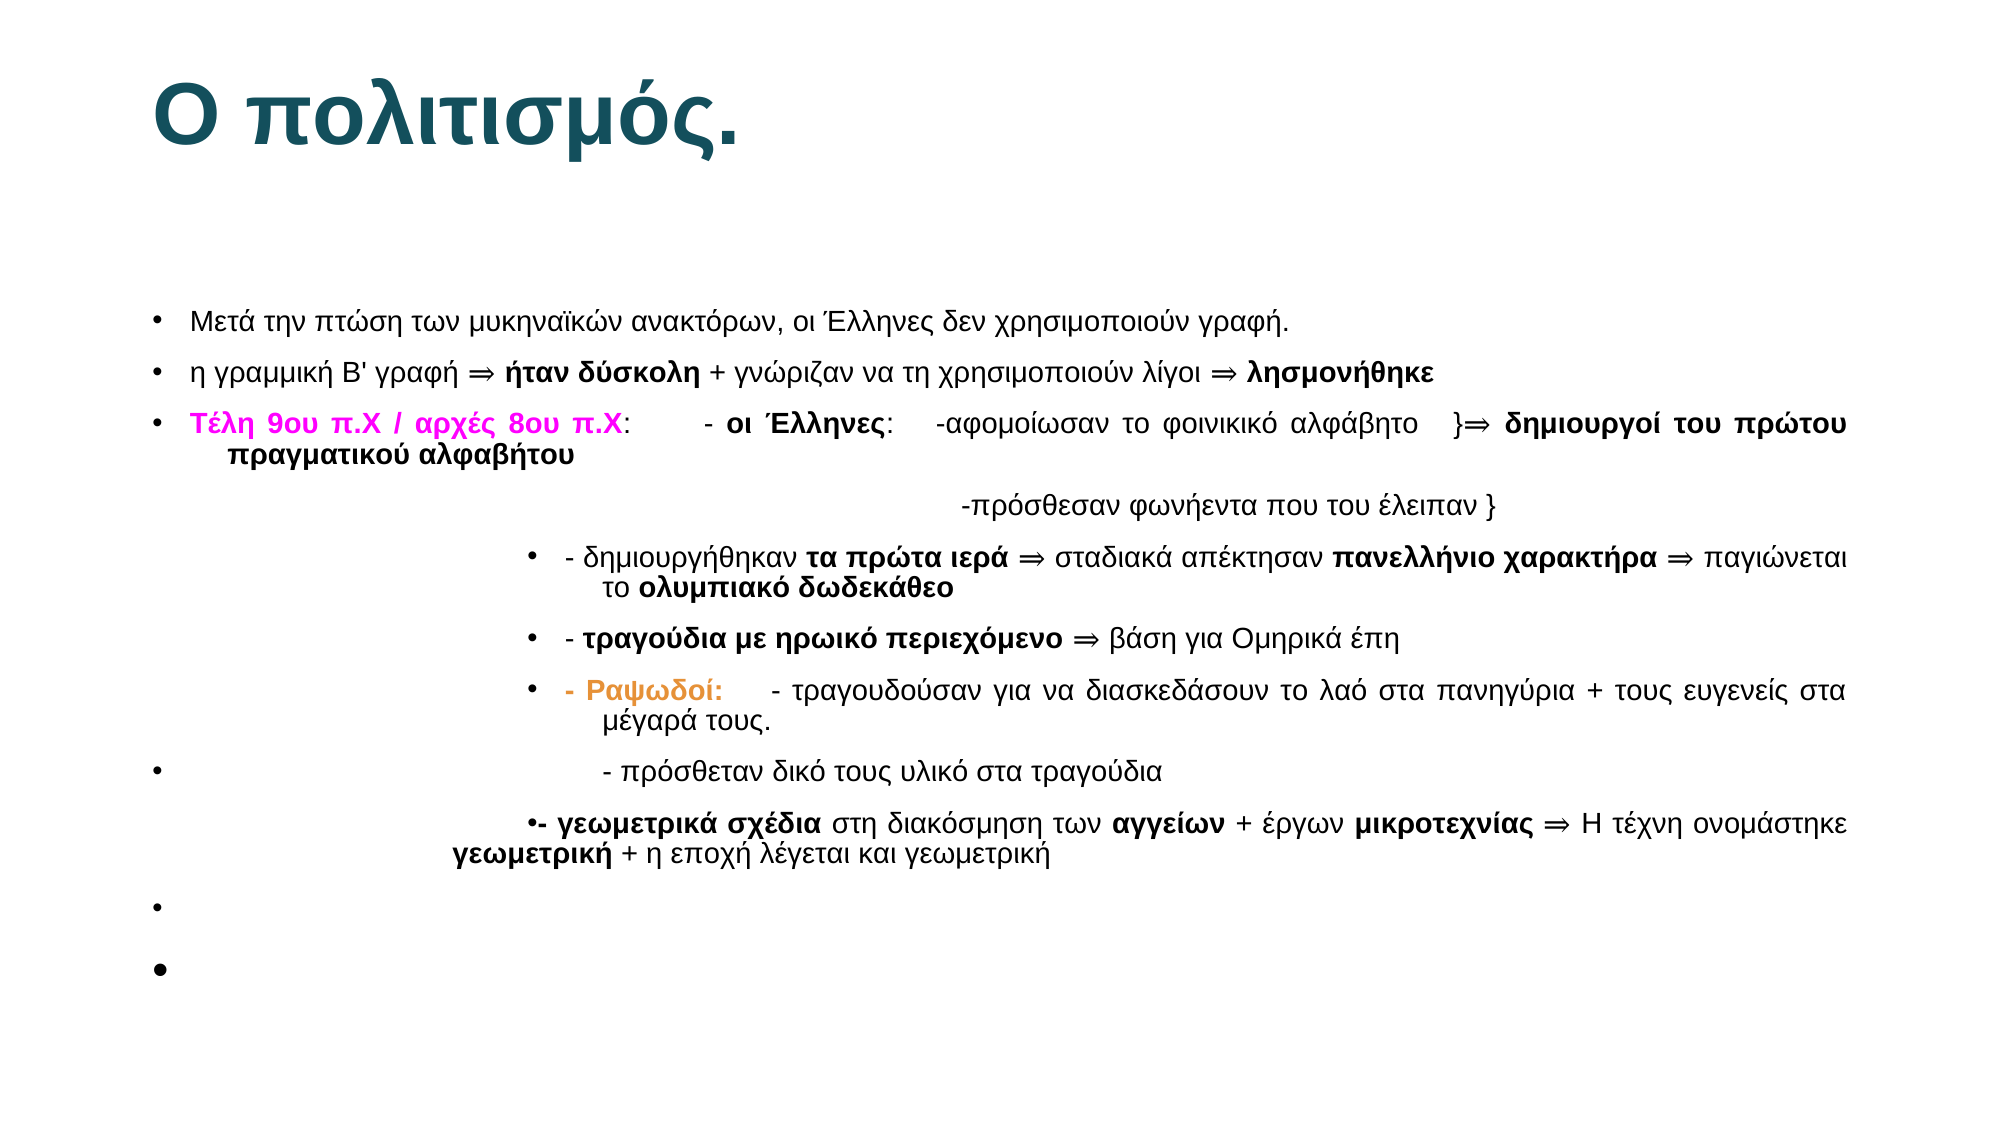

# Ο πολιτισμός.
Μετά την πτώση των μυκηναϊκών ανακτόρων, οι Έλληνες δεν χρησιμοποιούν γραφή.
η γραμμική Β' γραφή ⇒ ήταν δύσκολη + γνώριζαν να τη χρησιμοποιούν λίγοι ⇒ λησμονήθηκε
Τέλη 9ου π.Χ / αρχές 8ου π.Χ:	- οι Έλληνες:    -αφομοίωσαν το φοινικικό αλφάβητο   }⇒ δημιουργοί του πρώτου πραγματικού αλφαβήτου
 -πρόσθεσαν φωνήεντα που του έλειπαν }
- δημιουργήθηκαν τα πρώτα ιερά ⇒ σταδιακά απέκτησαν πανελλήνιο χαρακτήρα ⇒ παγιώνεται το ολυμπιακό δωδεκάθεο
- τραγούδια με ηρωικό περιεχόμενο ⇒ βάση για Ομηρικά έπη
- Ραψωδοί:     - τραγουδούσαν για να διασκεδάσουν το λαό στα πανηγύρια + τους ευγενείς στα μέγαρά τους.
                          			- πρόσθεταν δικό τους υλικό στα τραγούδια
- γεωμετρικά σχέδια στη διακόσμηση των αγγείων + έργων μικροτεχνίας ⇒ Η τέχνη ονομάστηκε γεωμετρική + η εποχή λέγεται και γεωμετρική